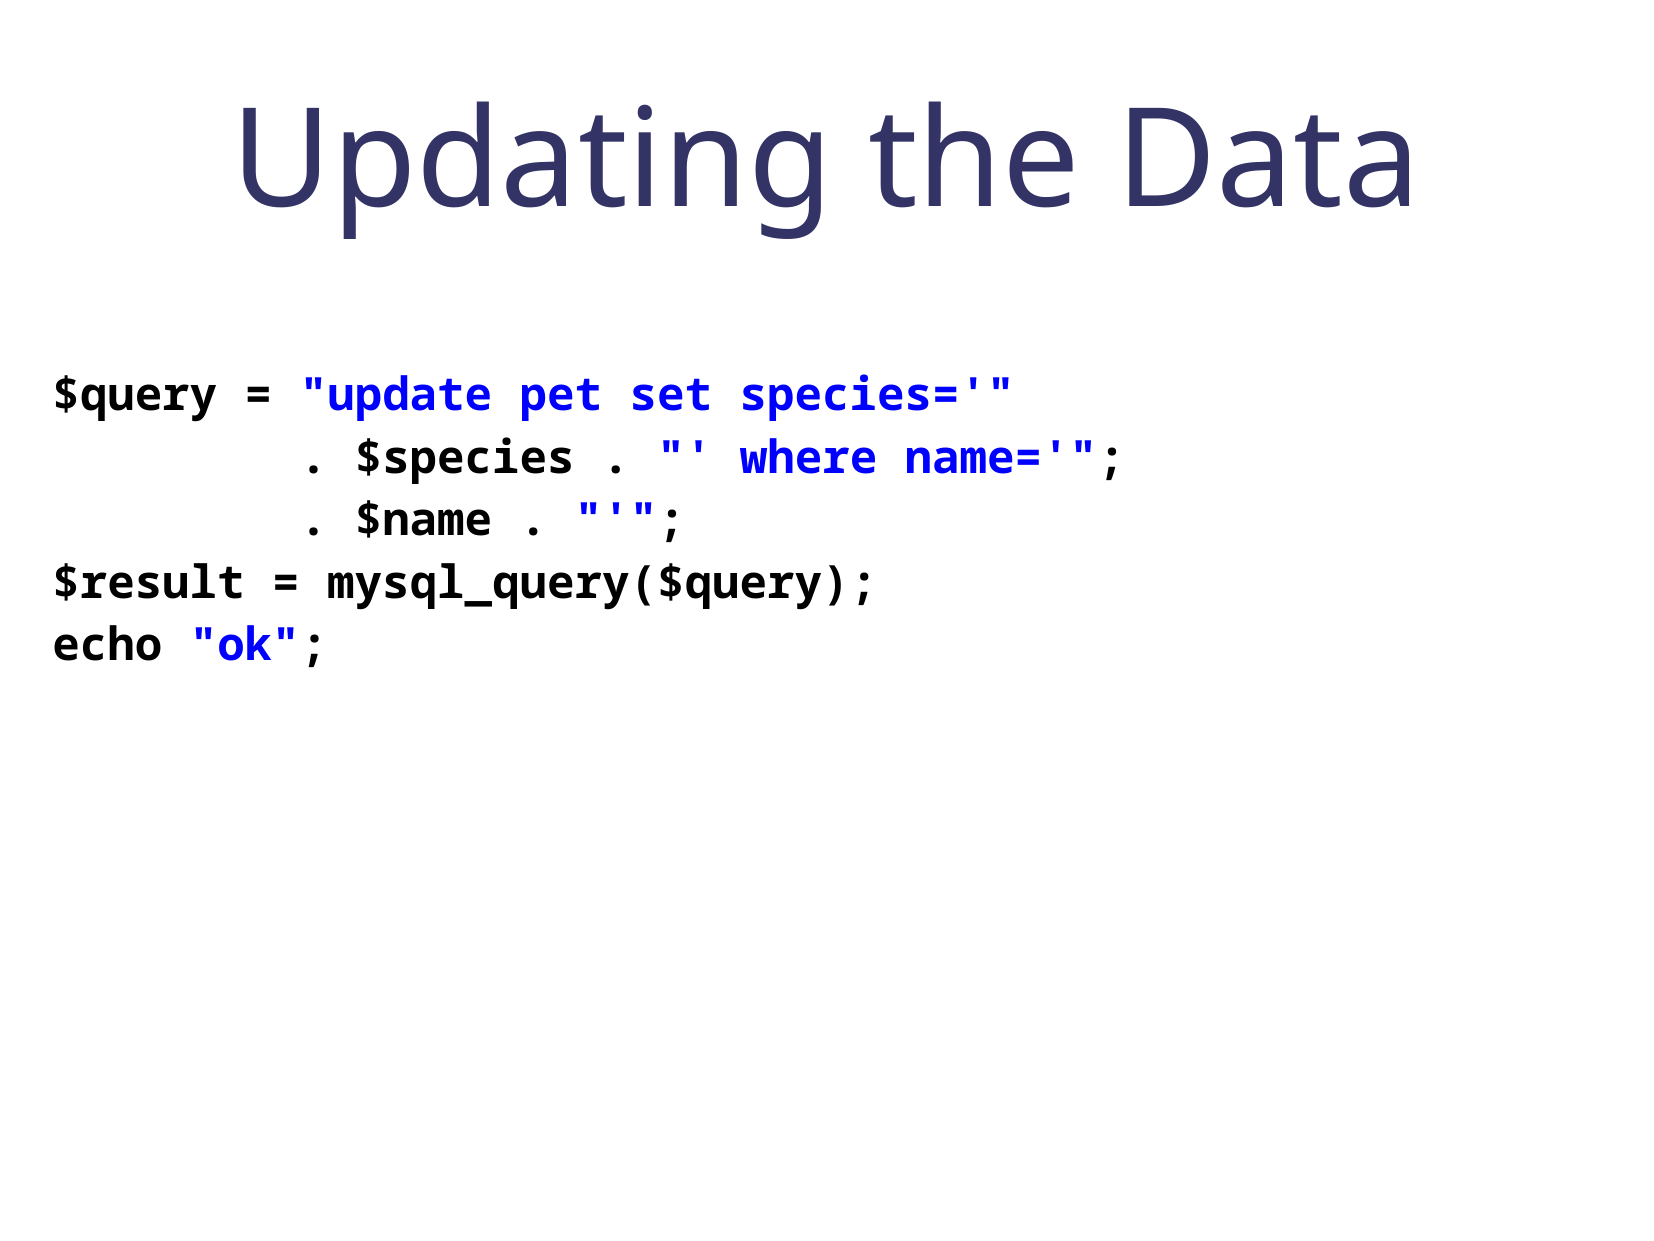

# Updating the Data
$query = "update pet set species='"
 . $species . "' where name='";
 . $name . "'";
$result = mysql_query($query);
echo "ok";